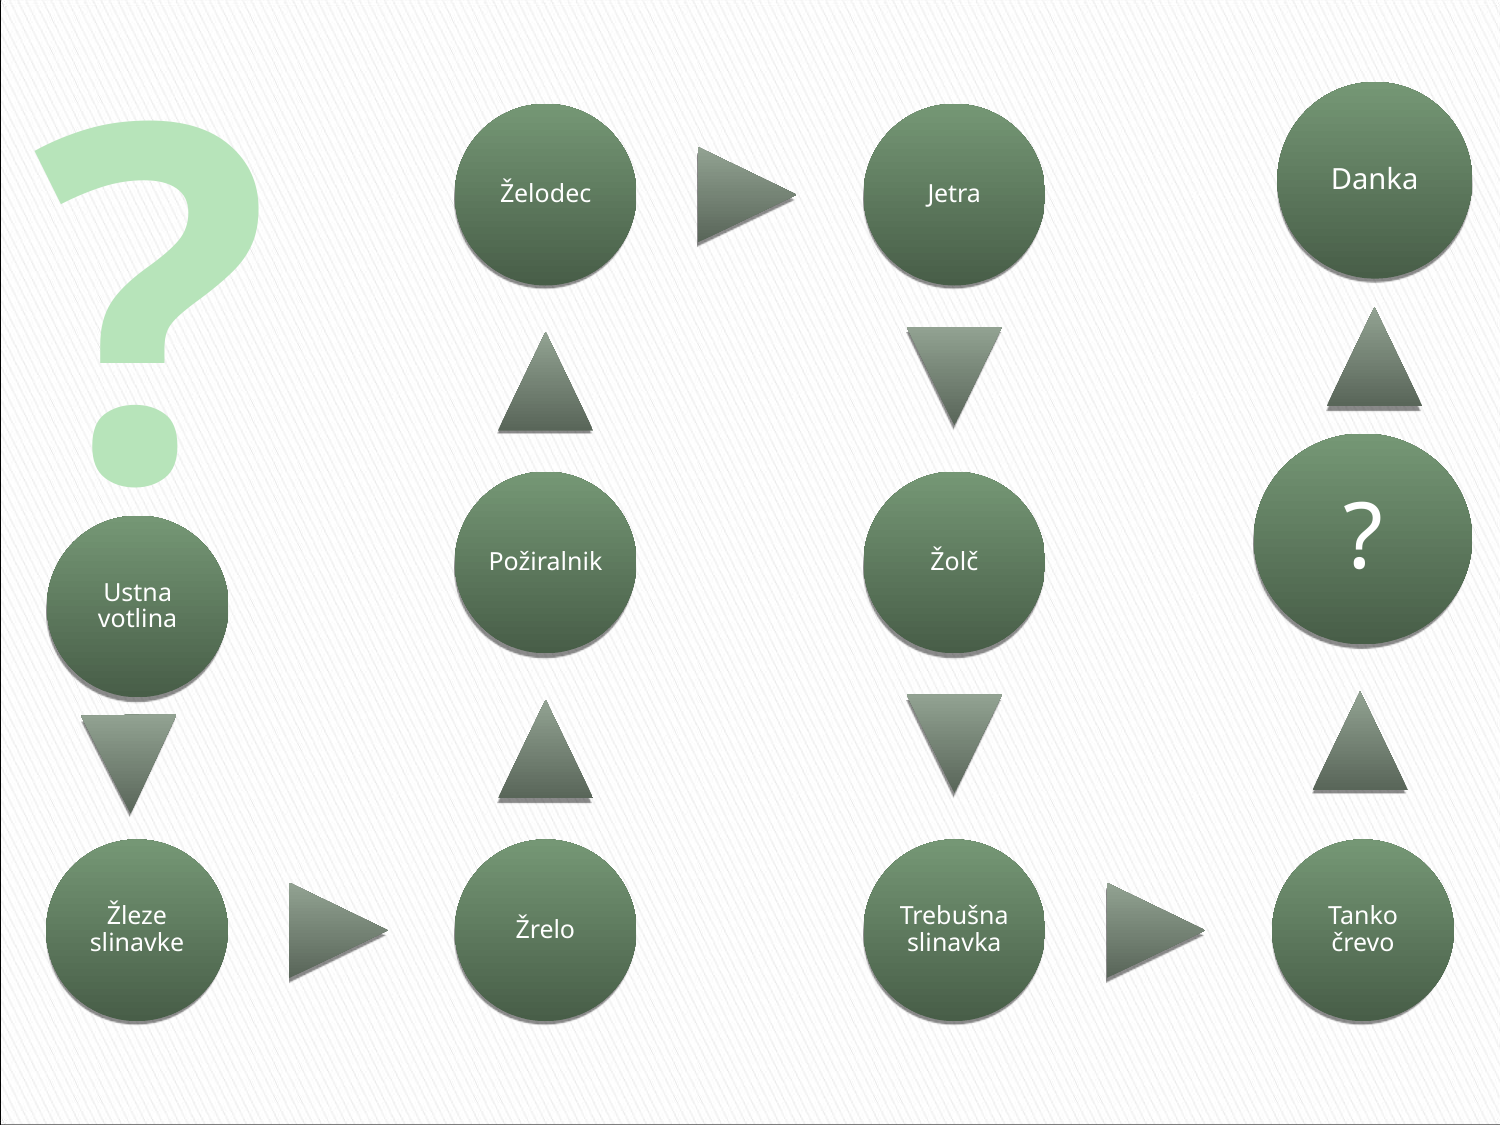

?
Danka
Želodec
Jetra
?
Požiralnik
Žolč
Ustna votlina
Žleze slinavke
Žrelo
Trebušna slinavka
Tanko črevo
#